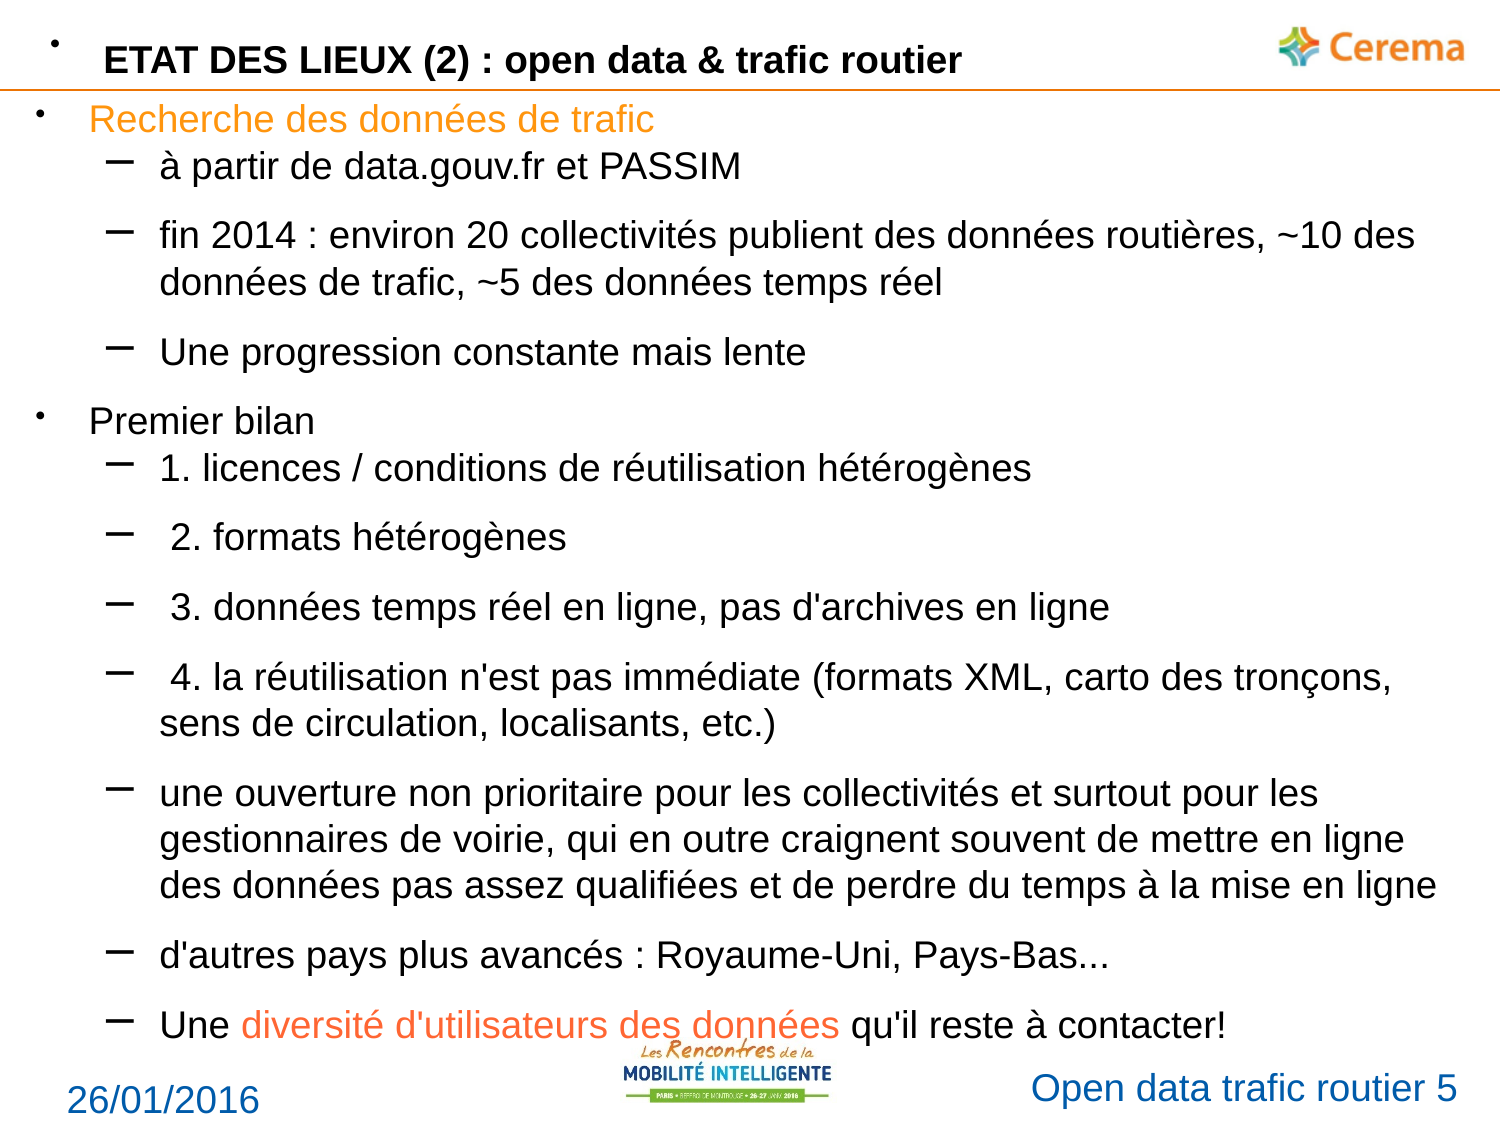

# ETAT DES LIEUX (2) : open data & trafic routier
Recherche des données de trafic
à partir de data.gouv.fr et PASSIM
fin 2014 : environ 20 collectivités publient des données routières, ~10 des données de trafic, ~5 des données temps réel
Une progression constante mais lente
Premier bilan
1. licences / conditions de réutilisation hétérogènes
 2. formats hétérogènes
 3. données temps réel en ligne, pas d'archives en ligne
 4. la réutilisation n'est pas immédiate (formats XML, carto des tronçons, sens de circulation, localisants, etc.)
une ouverture non prioritaire pour les collectivités et surtout pour les gestionnaires de voirie, qui en outre craignent souvent de mettre en ligne des données pas assez qualifiées et de perdre du temps à la mise en ligne
d'autres pays plus avancés : Royaume-Uni, Pays-Bas...
Une diversité d'utilisateurs des données qu'il reste à contacter!
Open data trafic routier
26/01/2016